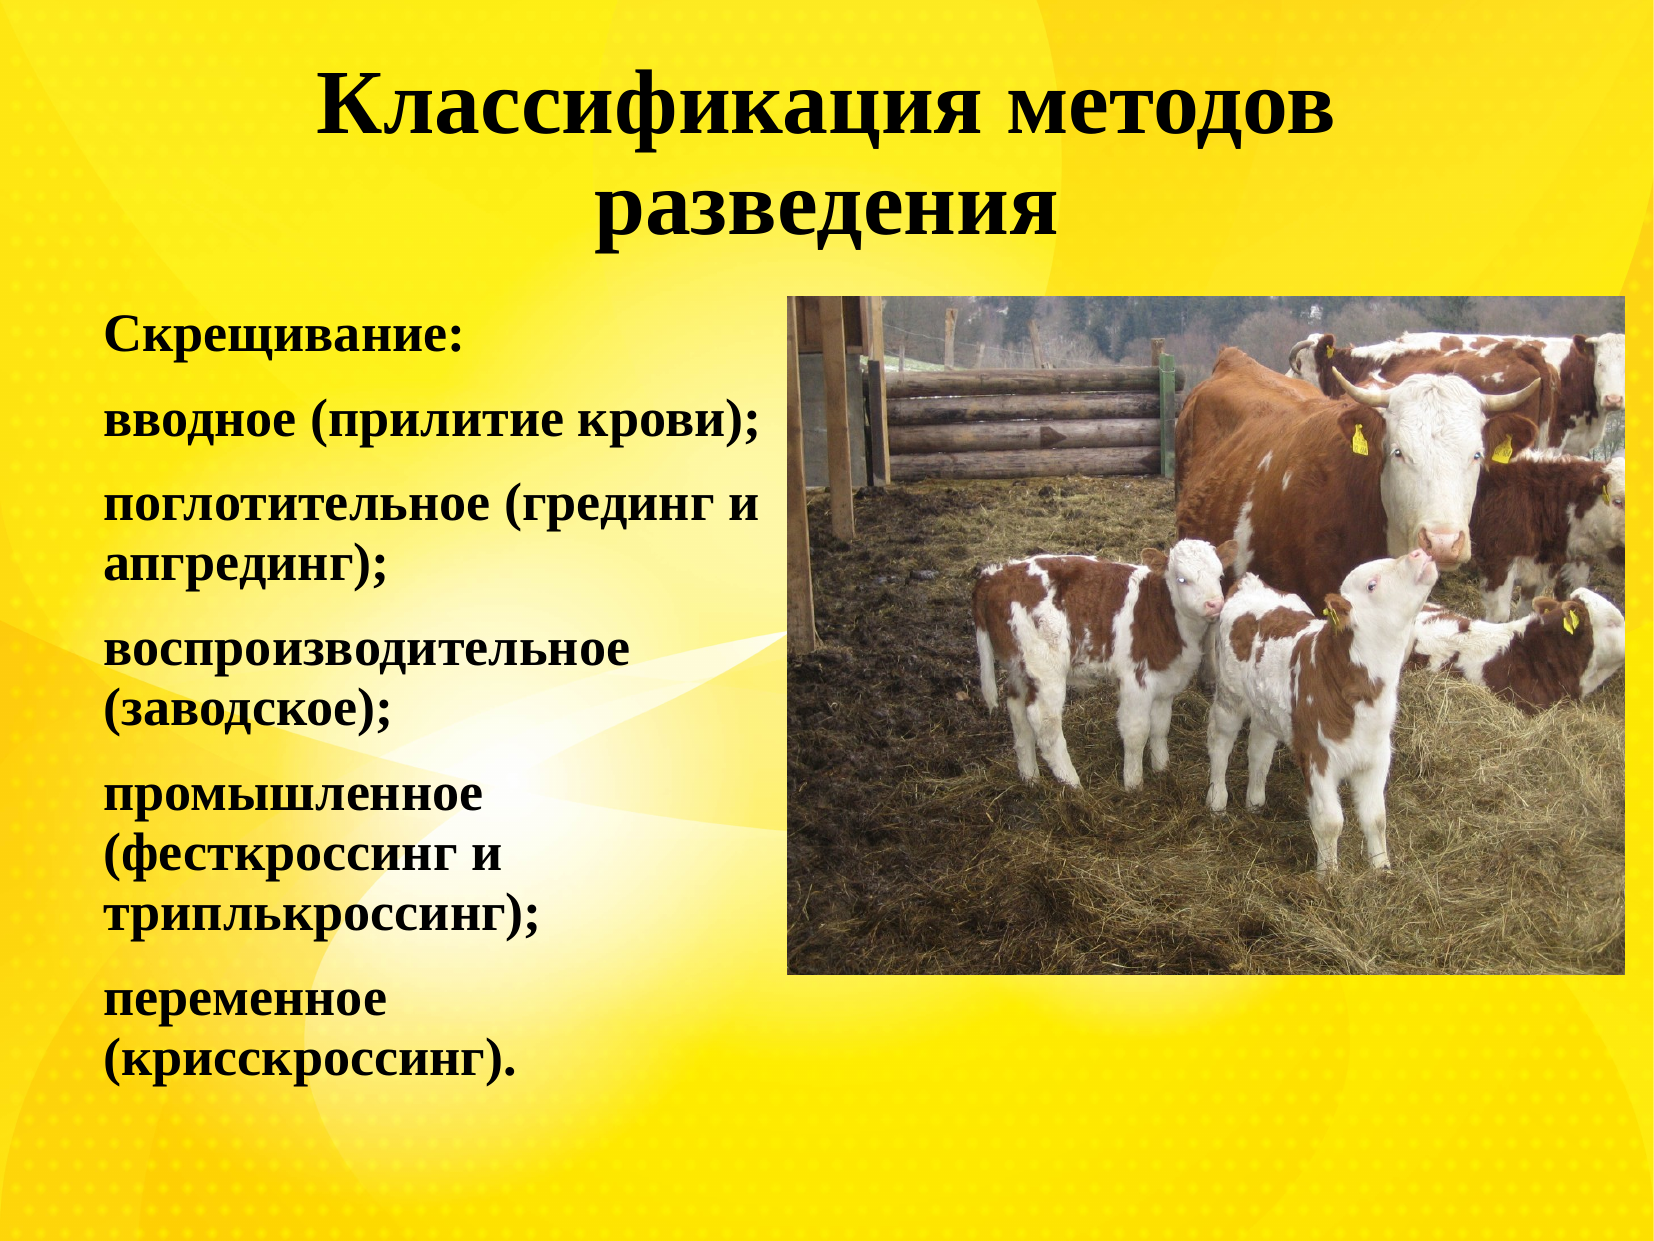

# Классификация методов разведения
Скрещивание:
вводное (прилитие крови);
поглотительное (грединг и апгрединг);
воспроизводительное (заводское);
промышленное (фесткроссинг и триплькроссинг);
переменное (крисскроссинг).